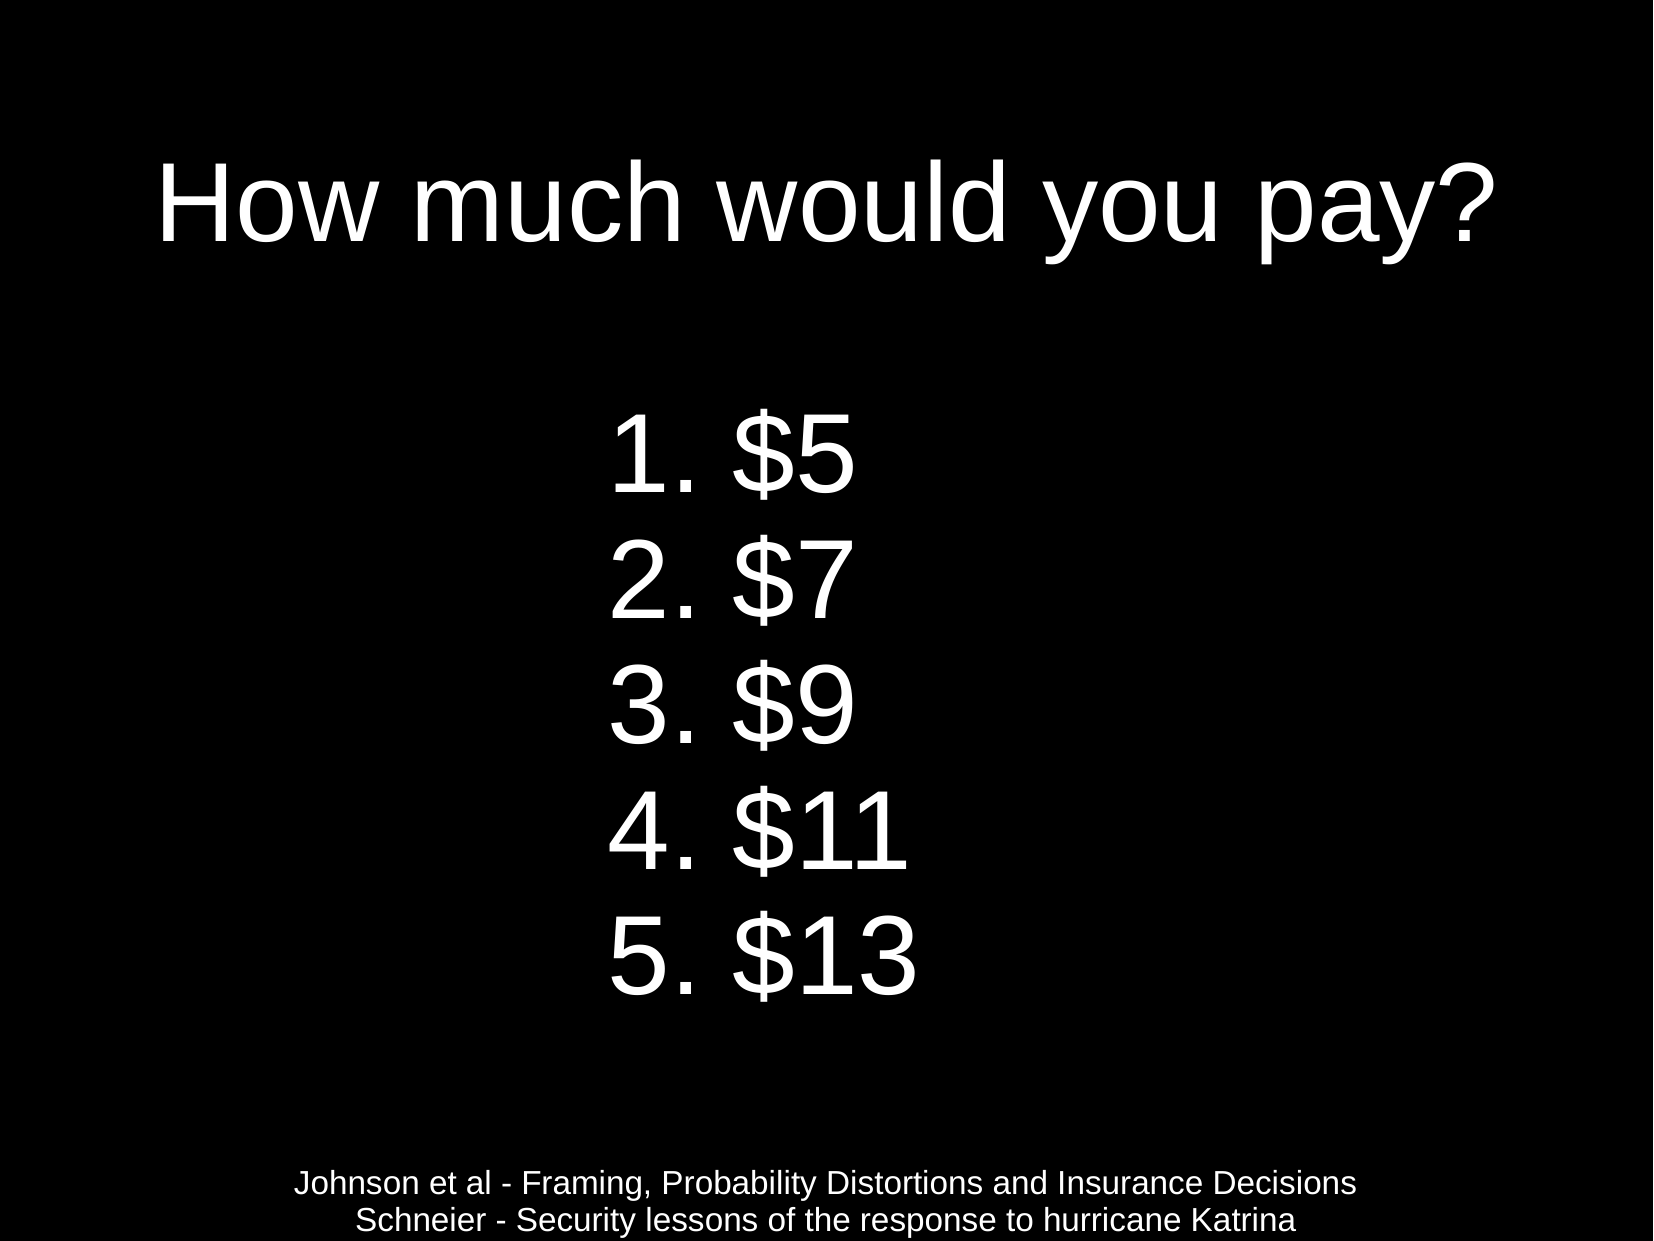

# How much would you pay?
							1. $5
							2. $7
							3. $9
							4. $11
							5. $13
Johnson et al - Framing, Probability Distortions and Insurance Decisions
Schneier - Security lessons of the response to hurricane Katrina